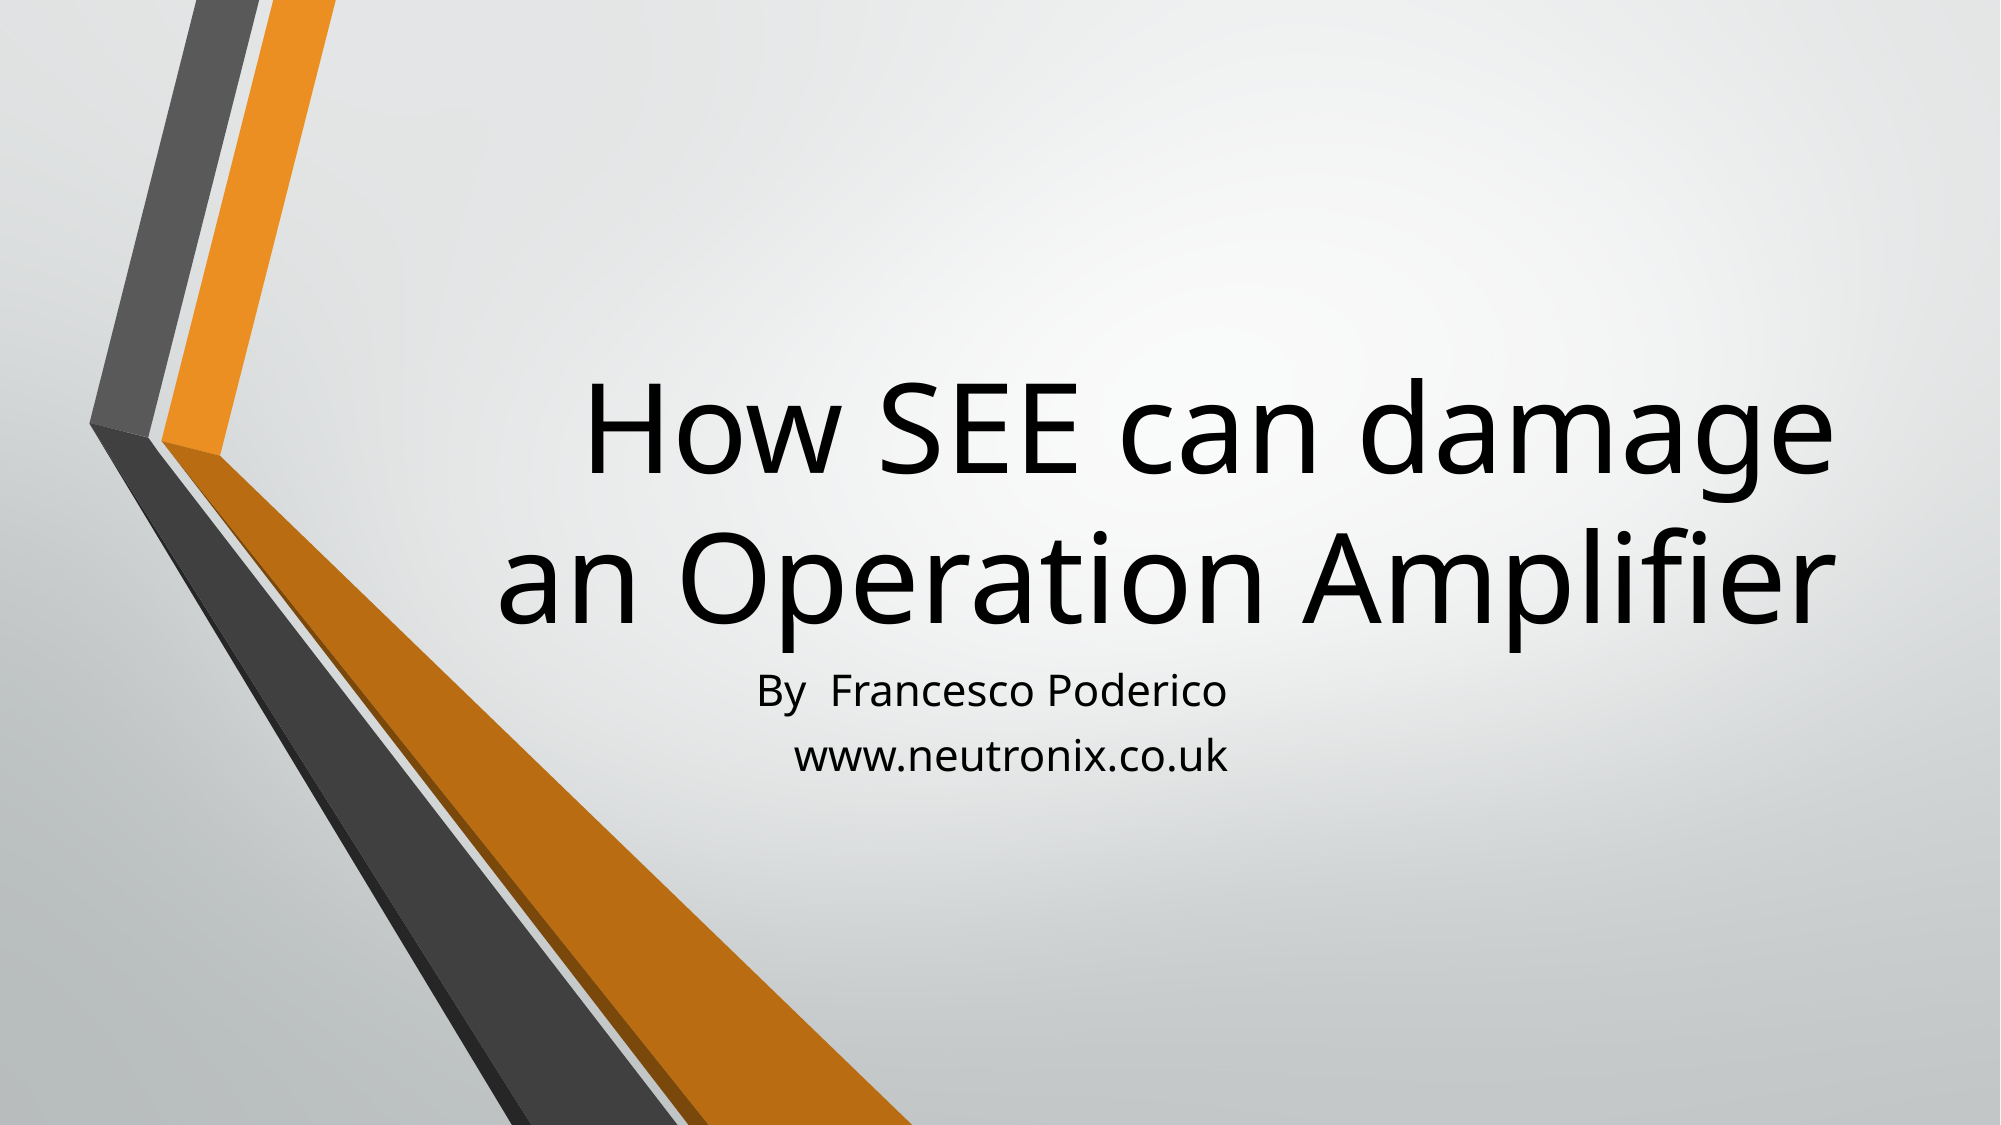

# How SEE can damage an Operation Amplifier
By Francesco Poderico
www.neutronix.co.uk